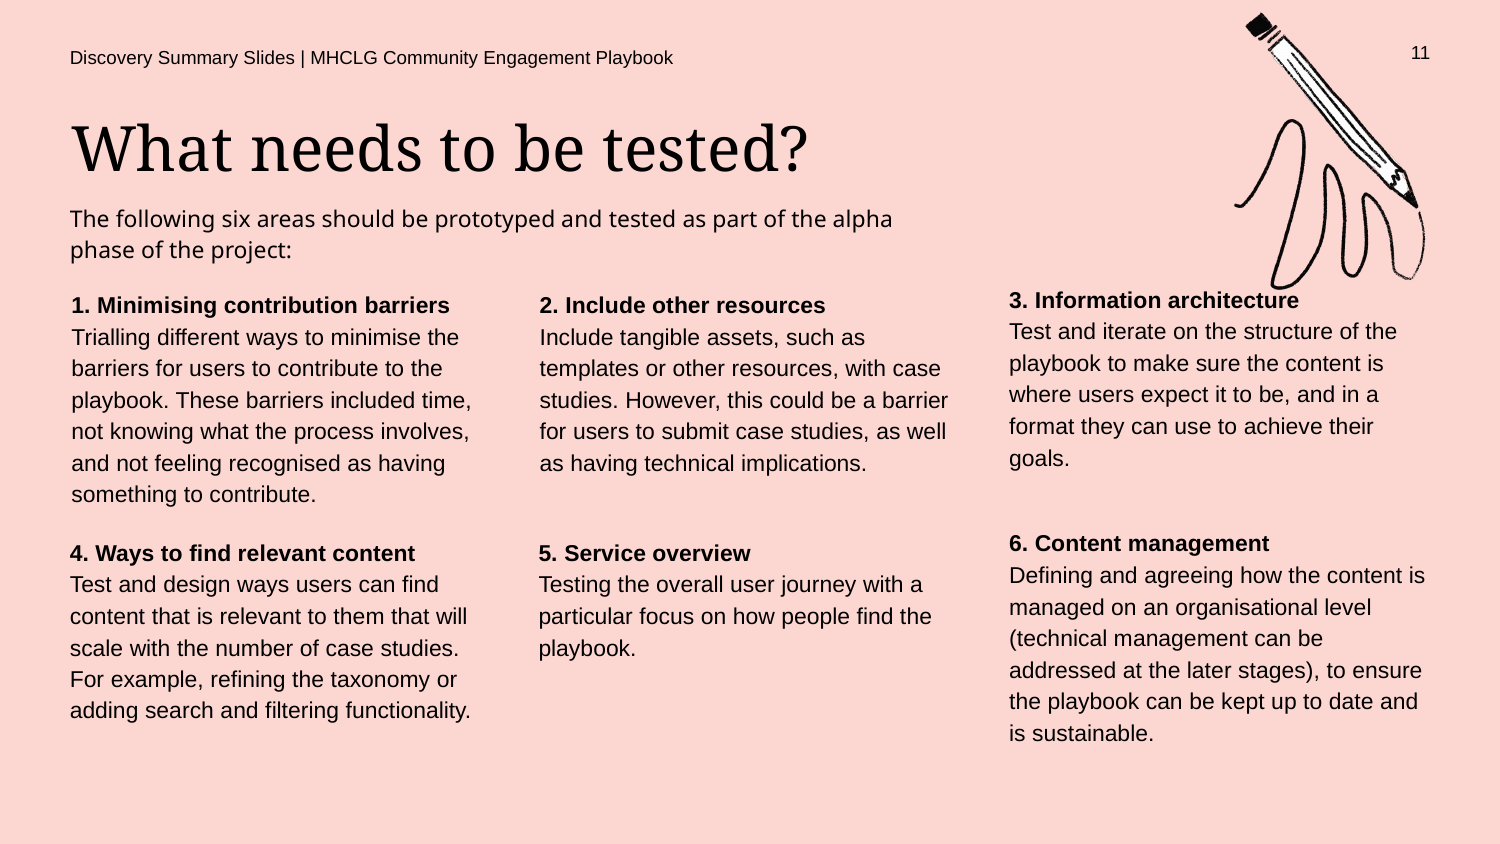

11
Discovery Summary Slides | MHCLG Community Engagement Playbook
What needs to be tested?
The following six areas should be prototyped and tested as part of the alpha phase of the project:
3. Information architecture
Test and iterate on the structure of the playbook to make sure the content is where users expect it to be, and in a format they can use to achieve their goals.
1. Minimising contribution barriers Trialling different ways to minimise the barriers for users to contribute to the playbook. These barriers included time, not knowing what the process involves, and not feeling recognised as having something to contribute.
2. Include other resources
Include tangible assets, such as templates or other resources, with case studies. However, this could be a barrier for users to submit case studies, as well as having technical implications.
6. Content management
Defining and agreeing how the content is managed on an organisational level (technical management can be addressed at the later stages), to ensure the playbook can be kept up to date and is sustainable.
4. Ways to find relevant content
Test and design ways users can find content that is relevant to them that will scale with the number of case studies. For example, refining the taxonomy or adding search and filtering functionality.
5. Service overview
Testing the overall user journey with a particular focus on how people find the playbook.